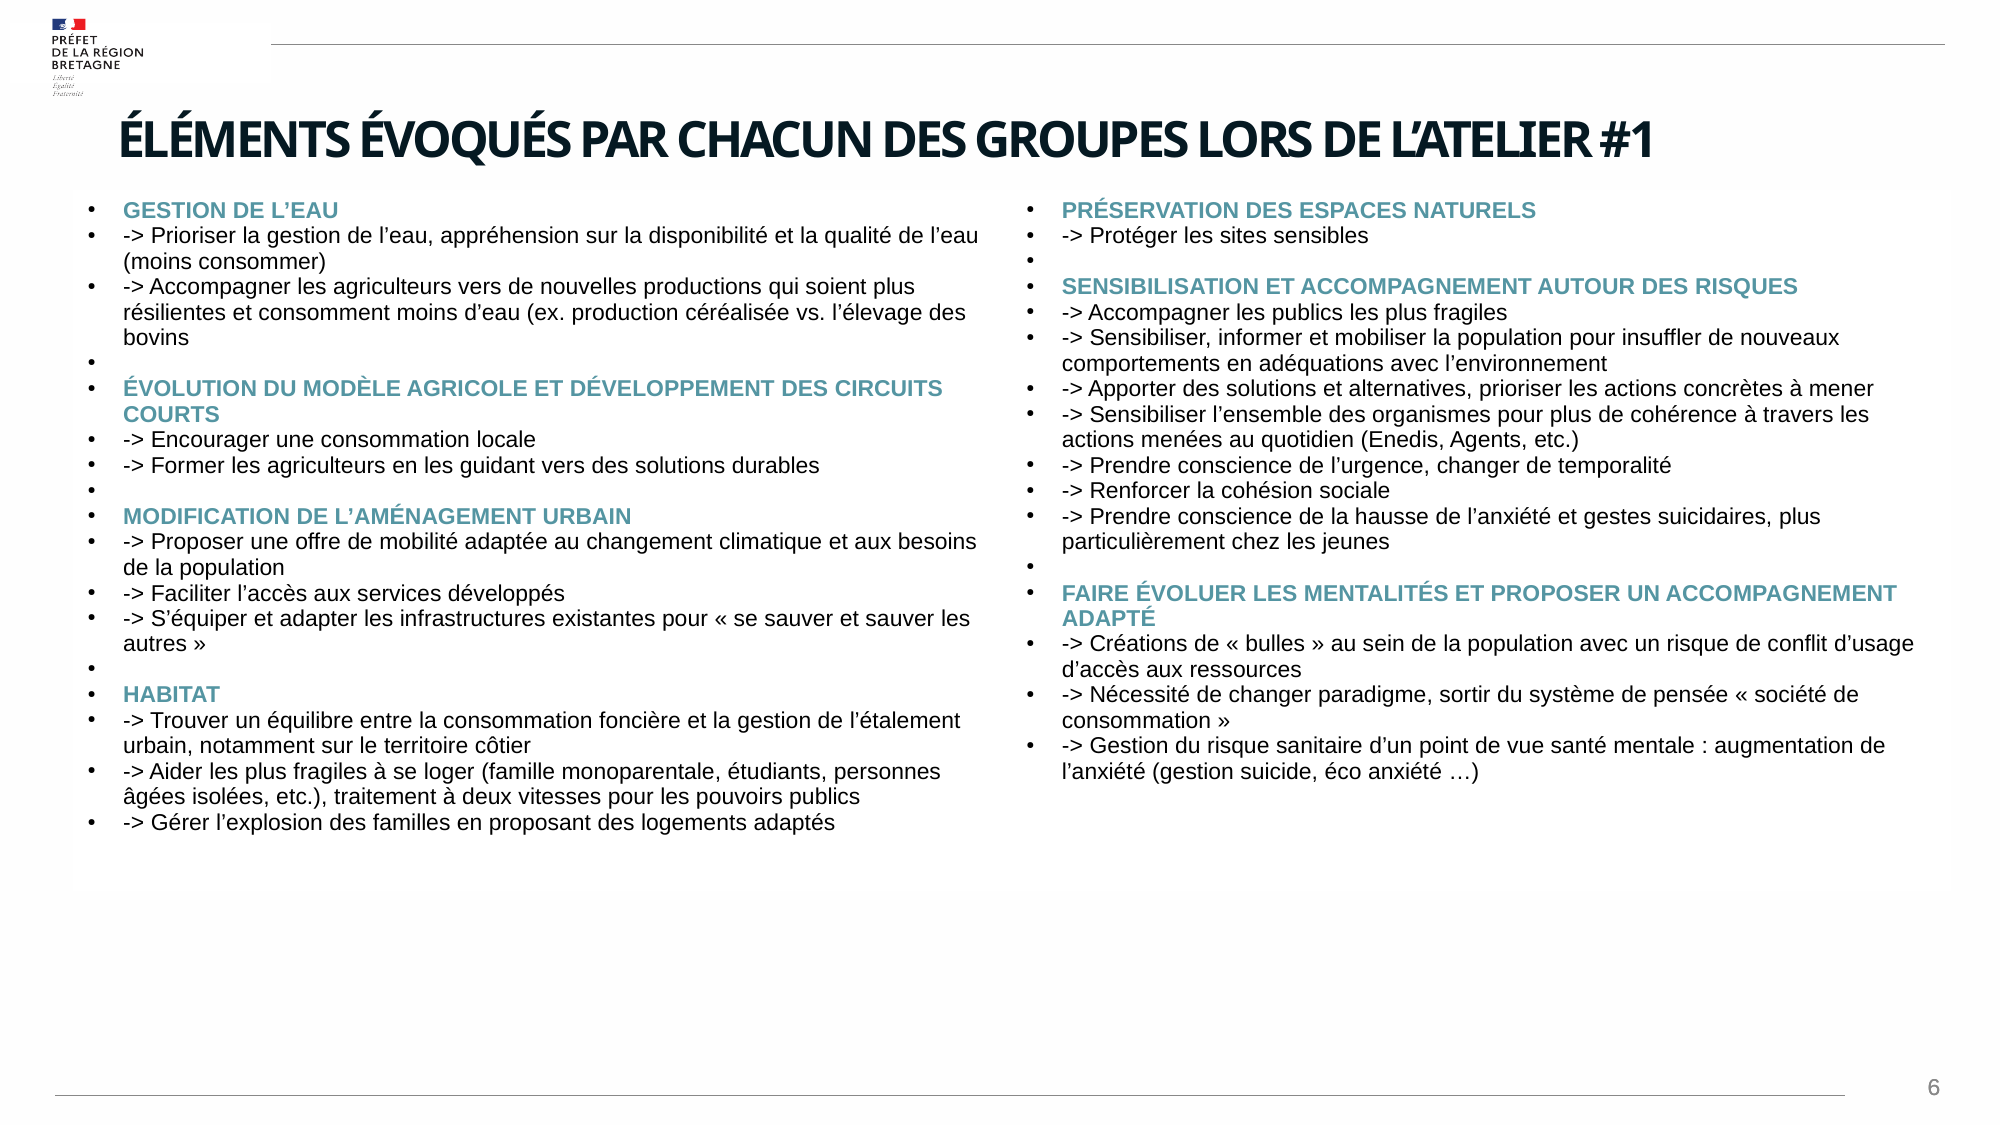

ÉLÉMENTS ÉVOQUÉS par chacun des groupes LORS DE L’ATELIER #1
| GESTION DE L’EAU -> Prioriser la gestion de l’eau, appréhension sur la disponibilité et la qualité de l’eau (moins consommer) -> Accompagner les agriculteurs vers de nouvelles productions qui soient plus résilientes et consomment moins d’eau (ex. production céréalisée vs. l’élevage des bovins ÉVOLUTION DU MODÈLE AGRICOLE ET DÉVELOPPEMENT DES CIRCUITS COURTS -> Encourager une consommation locale -> Former les agriculteurs en les guidant vers des solutions durables MODIFICATION DE L’AMÉNAGEMENT URBAIN -> Proposer une offre de mobilité adaptée au changement climatique et aux besoins de la population -> Faciliter l’accès aux services développés -> S’équiper et adapter les infrastructures existantes pour « se sauver et sauver les autres » HABITAT -> Trouver un équilibre entre la consommation foncière et la gestion de l’étalement urbain, notamment sur le territoire côtier -> Aider les plus fragiles à se loger (famille monoparentale, étudiants, personnes âgées isolées, etc.), traitement à deux vitesses pour les pouvoirs publics -> Gérer l’explosion des familles en proposant des logements adaptés | PRÉSERVATION DES ESPACES NATURELS -> Protéger les sites sensibles SENSIBILISATION ET ACCOMPAGNEMENT AUTOUR DES RISQUES -> Accompagner les publics les plus fragiles -> Sensibiliser, informer et mobiliser la population pour insuffler de nouveaux comportements en adéquations avec l’environnement -> Apporter des solutions et alternatives, prioriser les actions concrètes à mener -> Sensibiliser l’ensemble des organismes pour plus de cohérence à travers les actions menées au quotidien (Enedis, Agents, etc.) -> Prendre conscience de l’urgence, changer de temporalité -> Renforcer la cohésion sociale -> Prendre conscience de la hausse de l’anxiété et gestes suicidaires, plus particulièrement chez les jeunes FAIRE ÉVOLUER LES MENTALITÉS ET PROPOSER UN ACCOMPAGNEMENT ADAPTÉ -> Créations de « bulles » au sein de la population avec un risque de conflit d’usage d’accès aux ressources -> Nécessité de changer paradigme, sortir du système de pensée « société de consommation » -> Gestion du risque sanitaire d’un point de vue santé mentale : augmentation de l’anxiété (gestion suicide, éco anxiété …) |
| --- | --- |